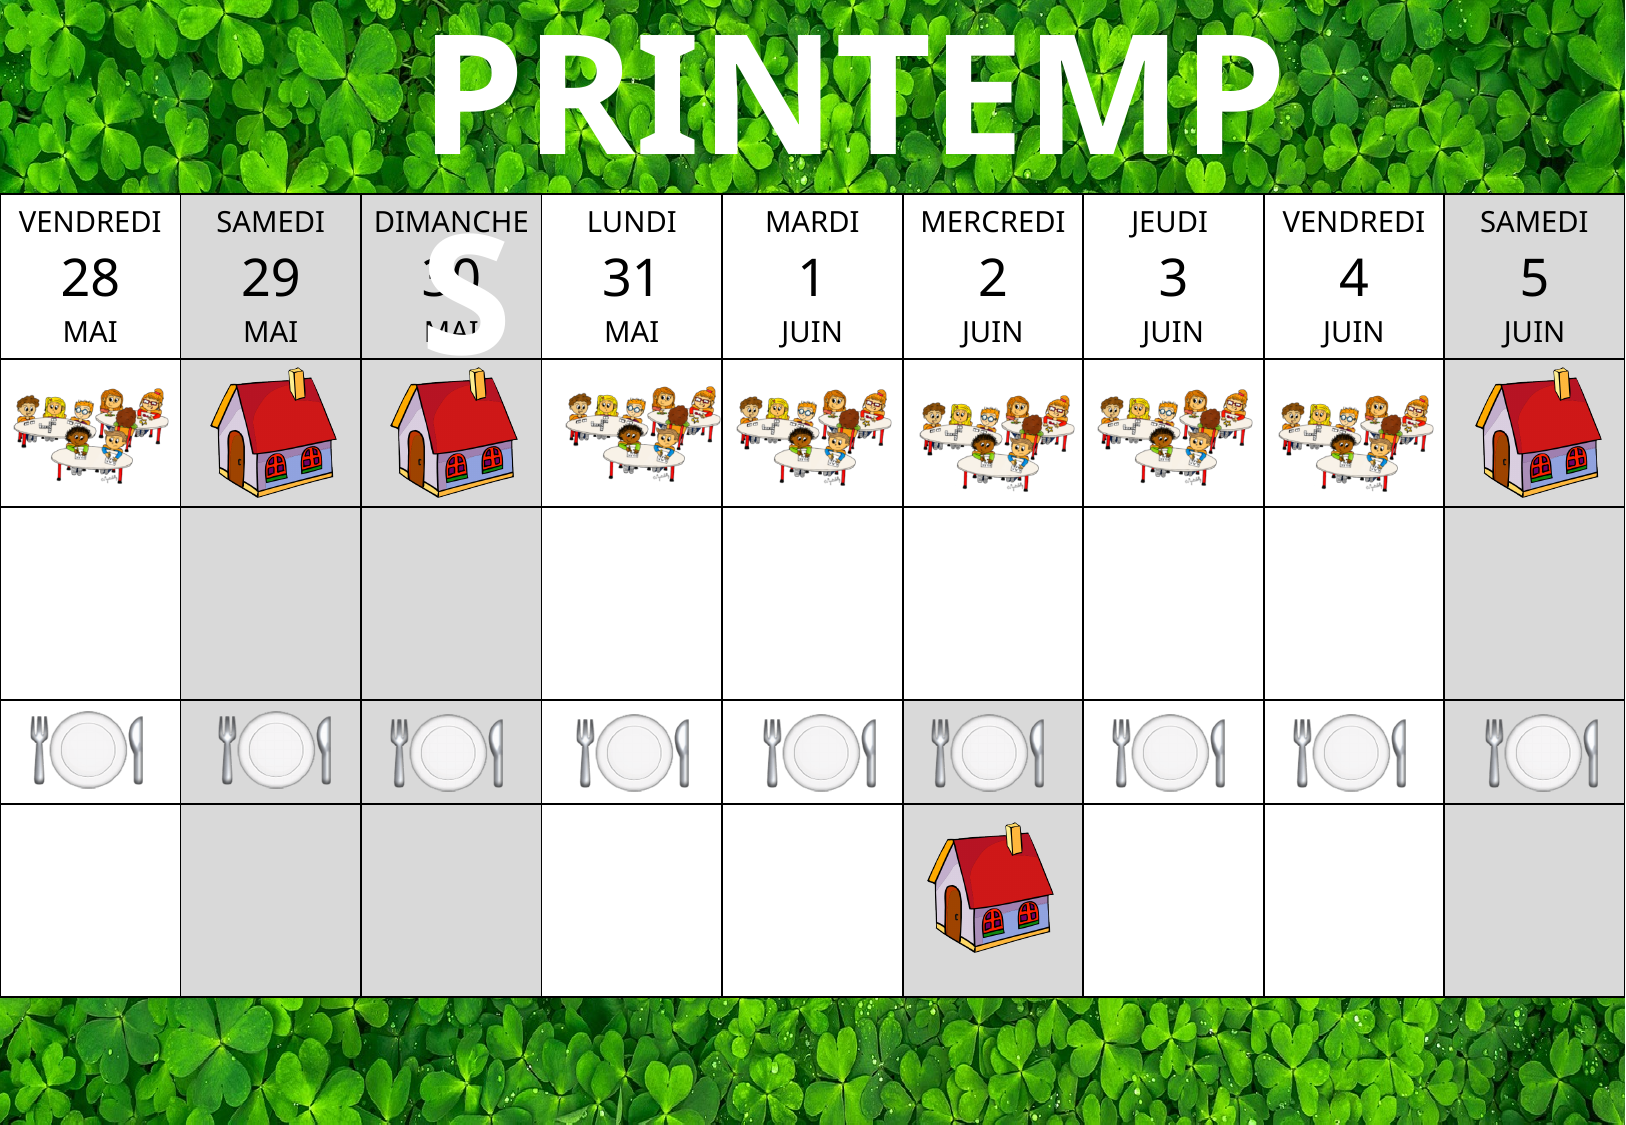

PRINTEMPS
| VENDREDI 28 MAI | SAMEDI 29 MAI | DIMANCHE 30 MAI | LUNDI 31 MAI | MARDI 1 JUIN | MERCREDI 2 JUIN | JEUDI 3 JUIN | VENDREDI 4 JUIN | SAMEDI 5 JUIN |
| --- | --- | --- | --- | --- | --- | --- | --- | --- |
| | | | | | | | | |
| | | | | | | | | |
| | | | | | | | | |
| | | | | | | | | |